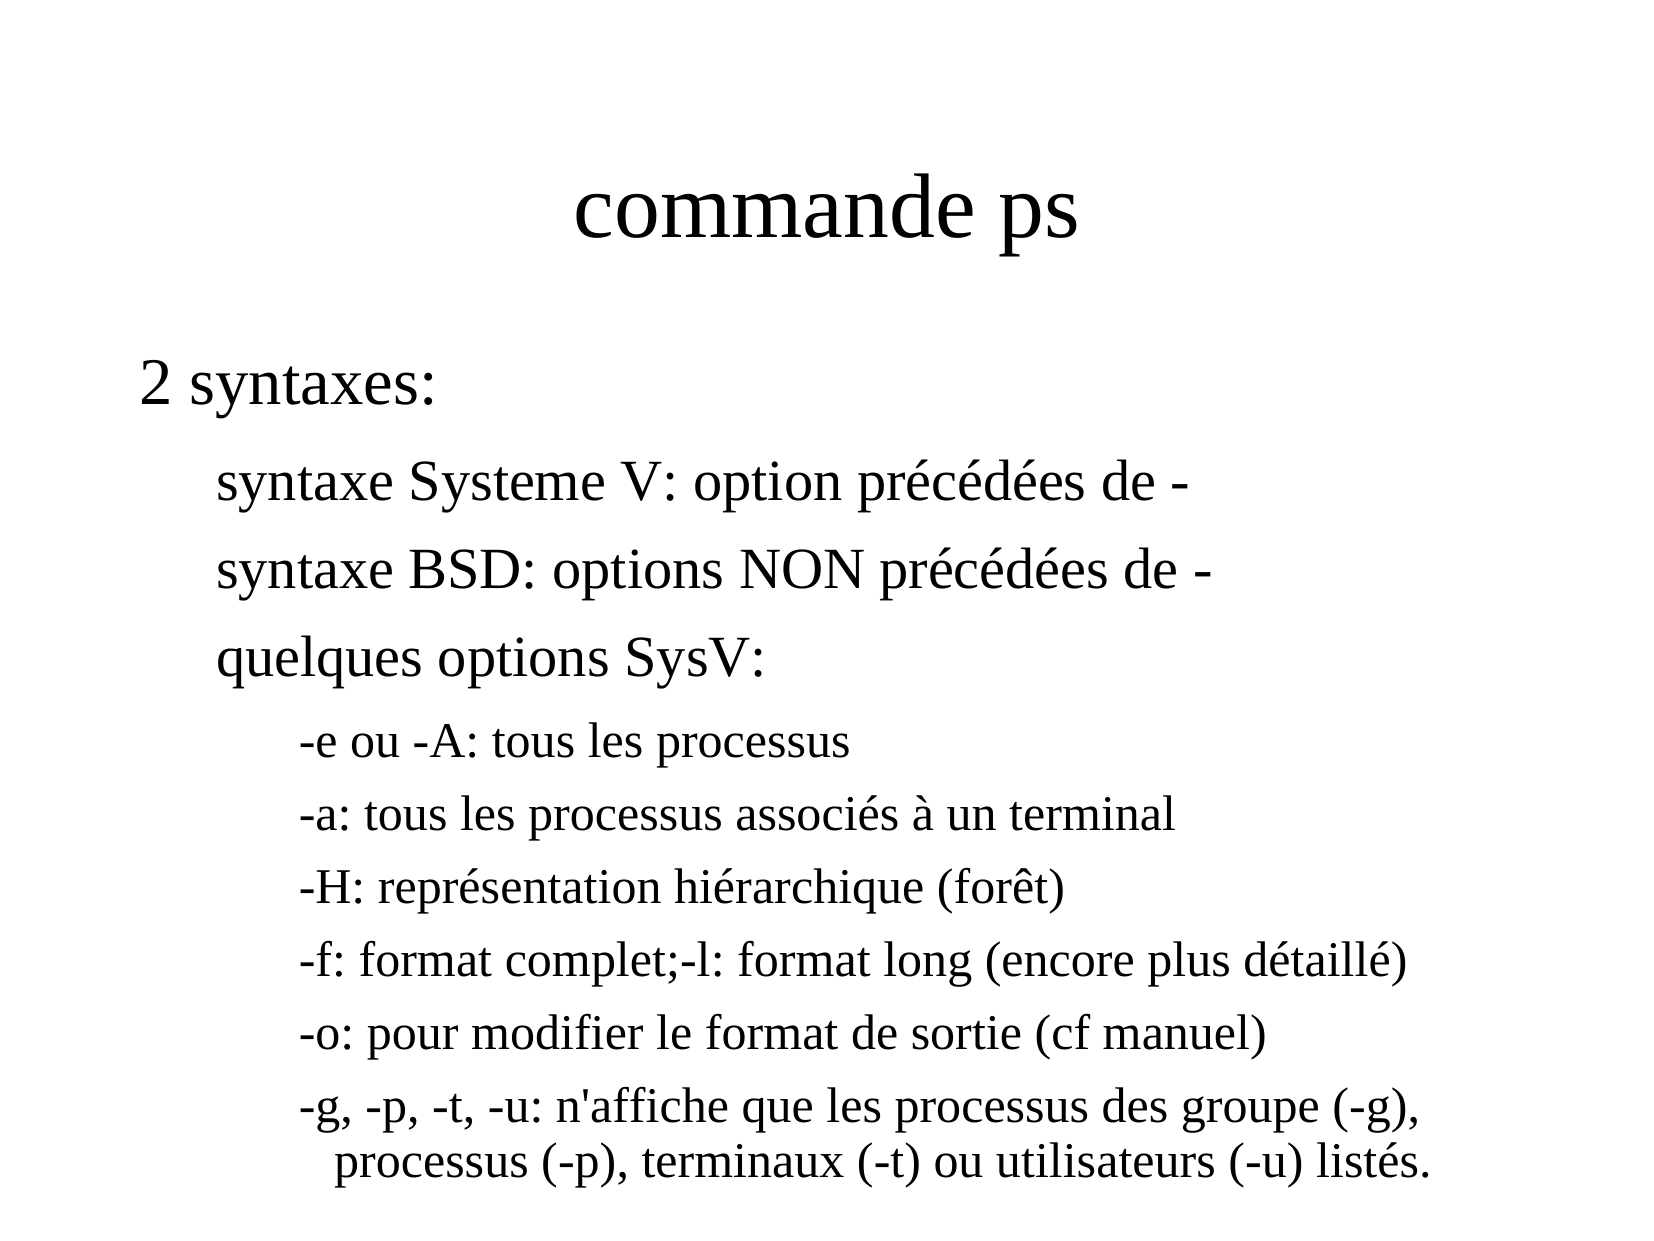

# commande ps
2 syntaxes:
syntaxe Systeme V: option précédées de -
syntaxe BSD: options NON précédées de -
quelques options SysV:
-e ou -A: tous les processus
-a: tous les processus associés à un terminal
-H: représentation hiérarchique (forêt)
-f: format complet;-l: format long (encore plus détaillé)
-o: pour modifier le format de sortie (cf manuel)
-g, -p, -t, -u: n'affiche que les processus des groupe (-g), processus (-p), terminaux (-t) ou utilisateurs (-u) listés.